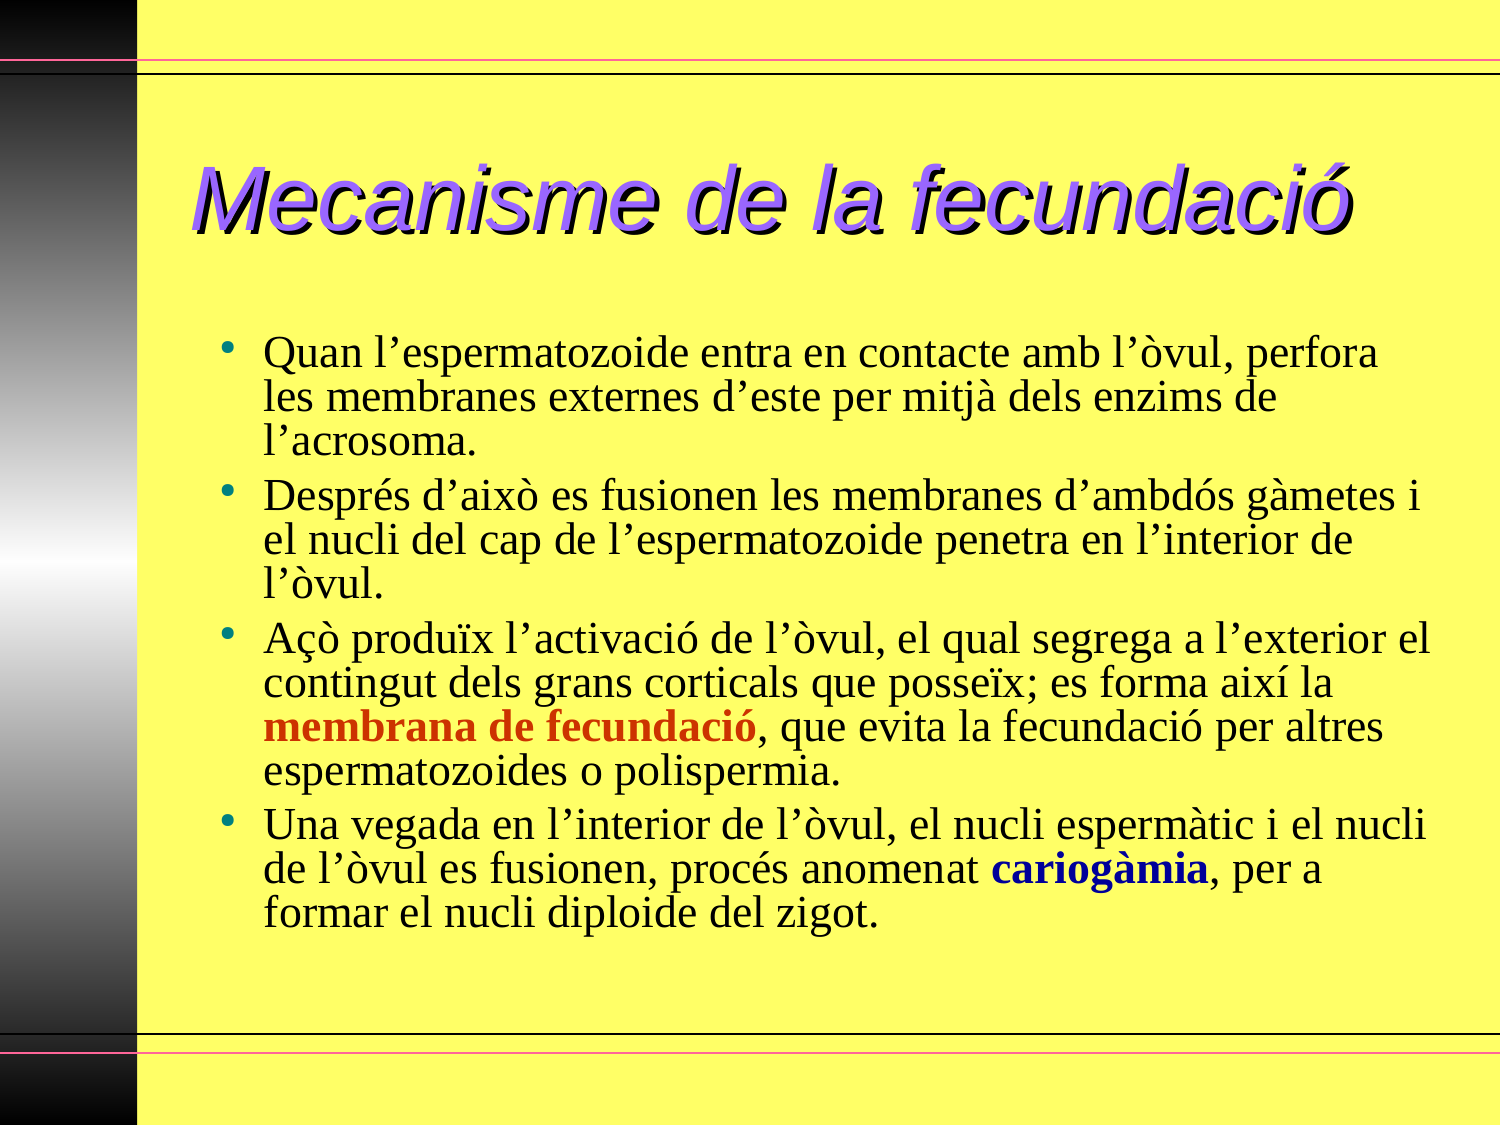

# Mecanisme de la fecundació
Quan l’espermatozoide entra en contacte amb l’òvul, perfora les membranes externes d’este per mitjà dels enzims de l’acrosoma.
Després d’això es fusionen les membranes d’ambdós gàmetes i el nucli del cap de l’espermatozoide penetra en l’interior de l’òvul.
Açò produïx l’activació de l’òvul, el qual segrega a l’exterior el contingut dels grans corticals que posseïx; es forma així la membrana de fecundació, que evita la fecundació per altres espermatozoides o polispermia.
Una vegada en l’interior de l’òvul, el nucli espermàtic i el nucli de l’òvul es fusionen, procés anomenat cariogàmia, per a formar el nucli diploide del zigot.